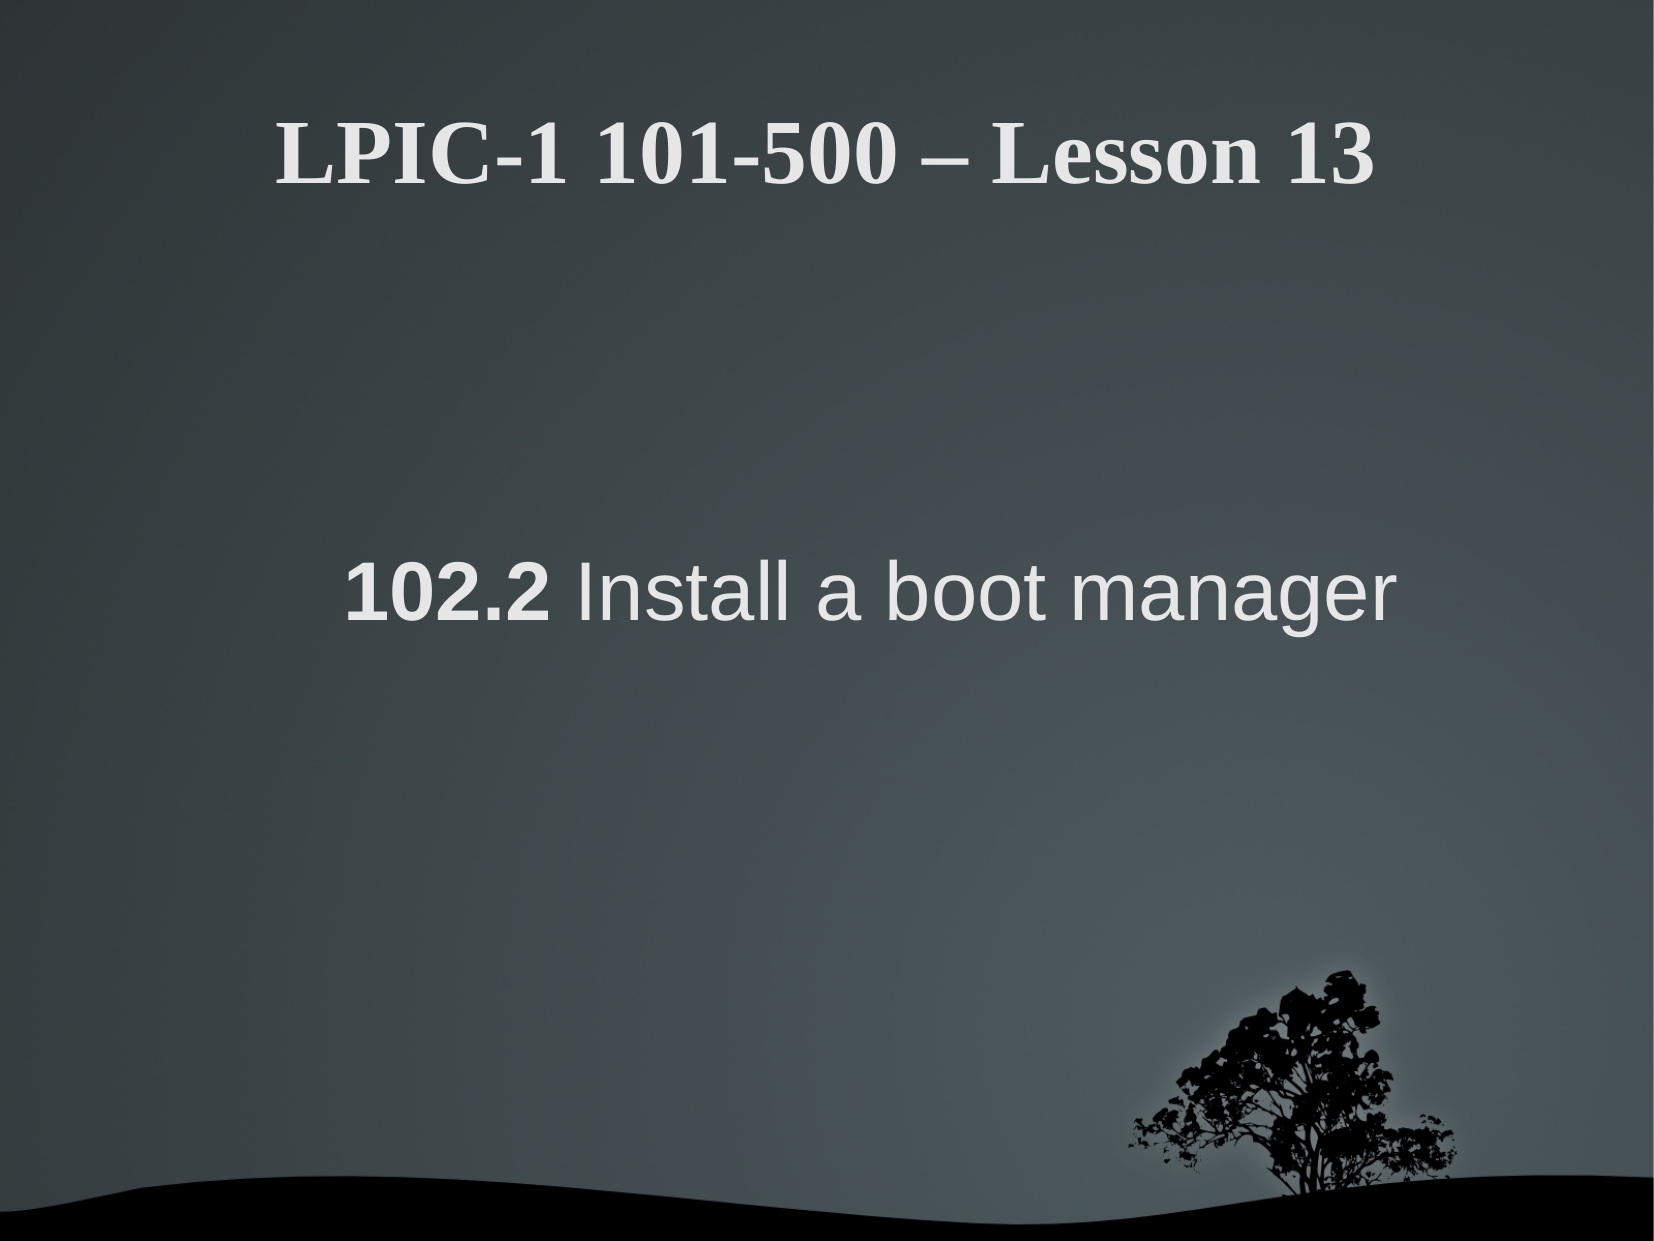

# LPIC-1 101-500 – Lesson 13
102.2 Install a boot manager